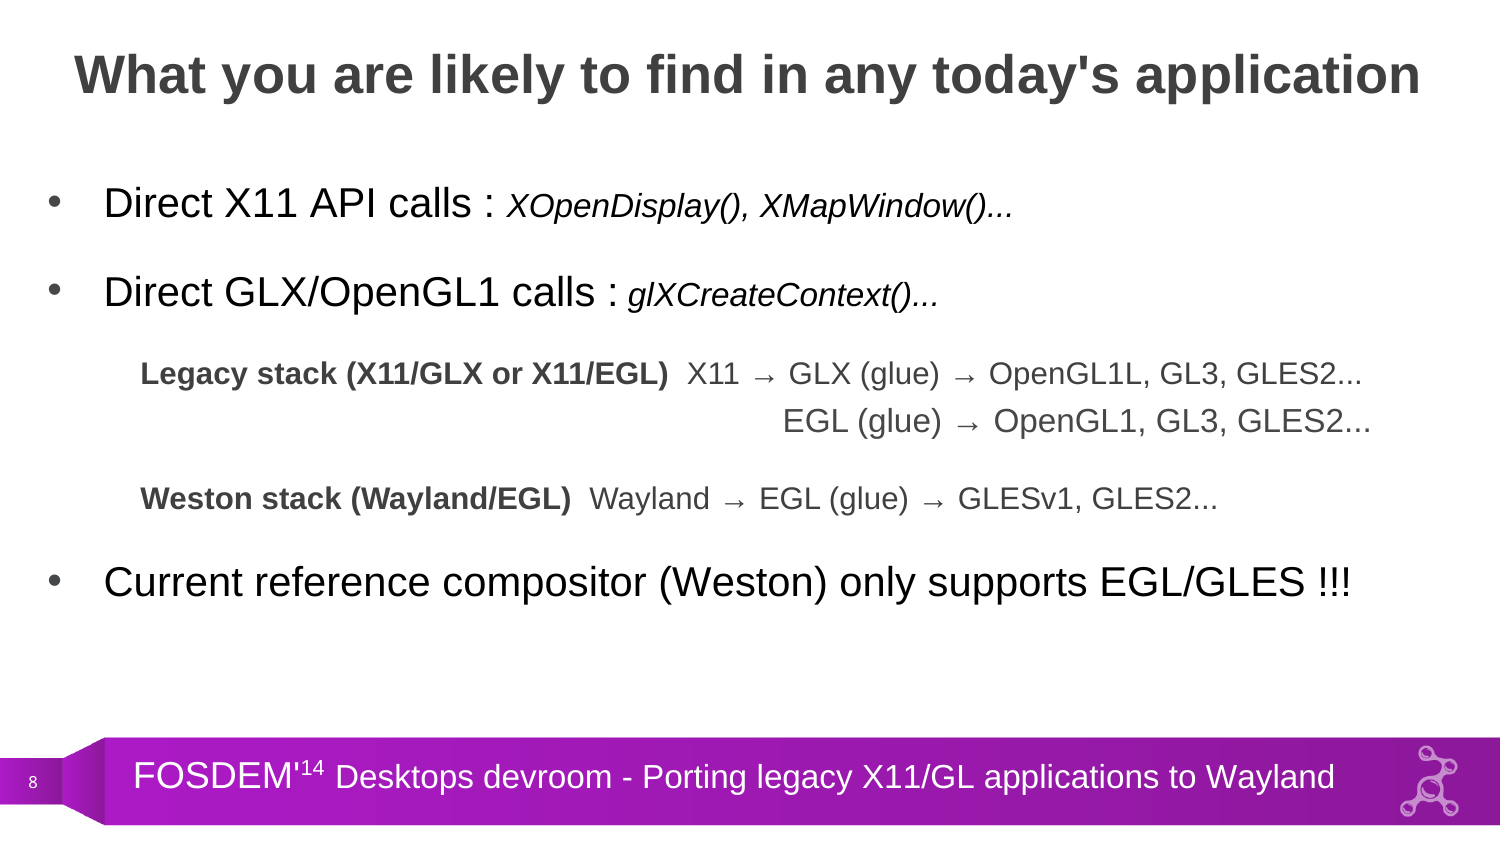

# What you are likely to find in any today's application
Direct X11 API calls : XOpenDisplay(), XMapWindow()...
Direct GLX/OpenGL1 calls : glXCreateContext()...
Legacy stack (X11/GLX or X11/EGL) X11 → GLX (glue) → OpenGL1L, GL3, GLES2...
 EGL (glue) → OpenGL1, GL3, GLES2...
Weston stack (Wayland/EGL) Wayland → EGL (glue) → GLESv1, GLES2...
Current reference compositor (Weston) only supports EGL/GLES !!!